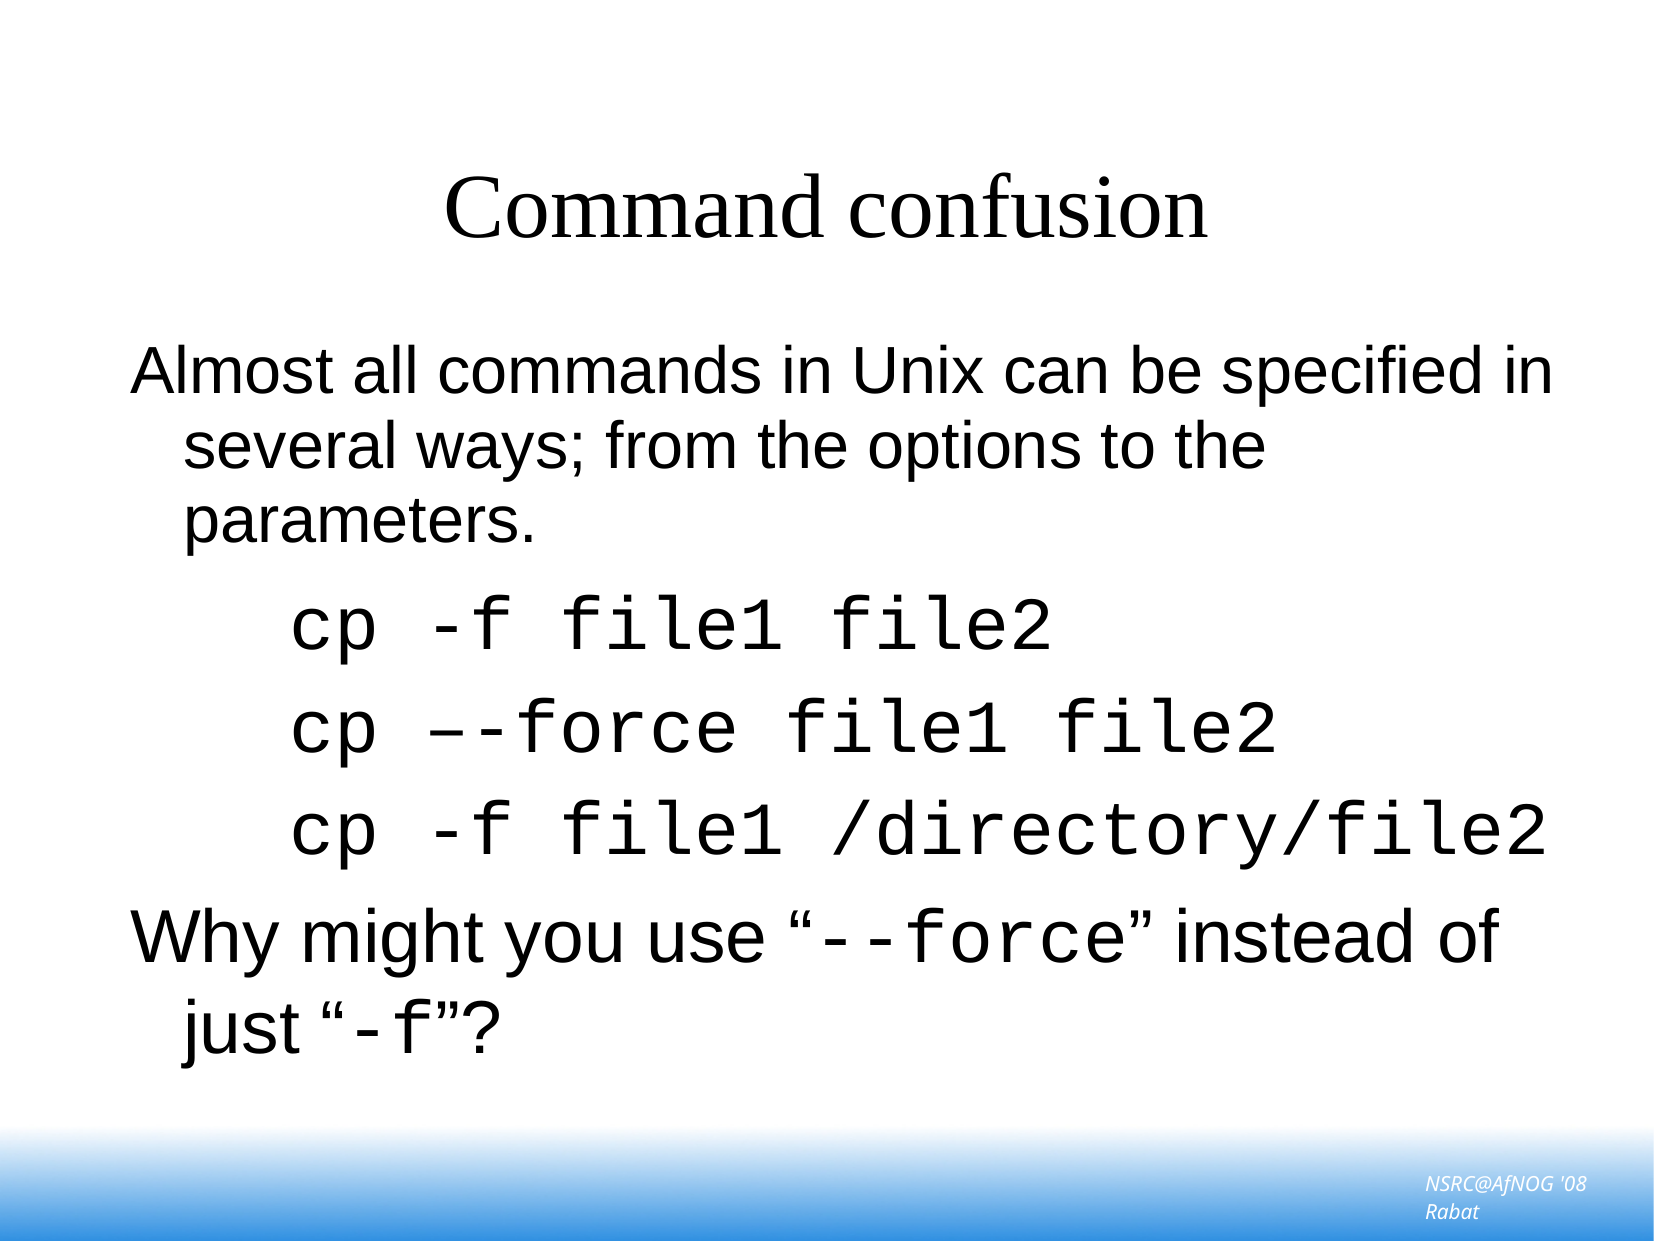

# Command confusion
Almost all commands in Unix can be specified in several ways; from the options to the parameters.
cp -f file1 file2
cp –-force file1 file2
cp -f file1 /directory/file2
Why might you use “--force” instead of just “-f”?